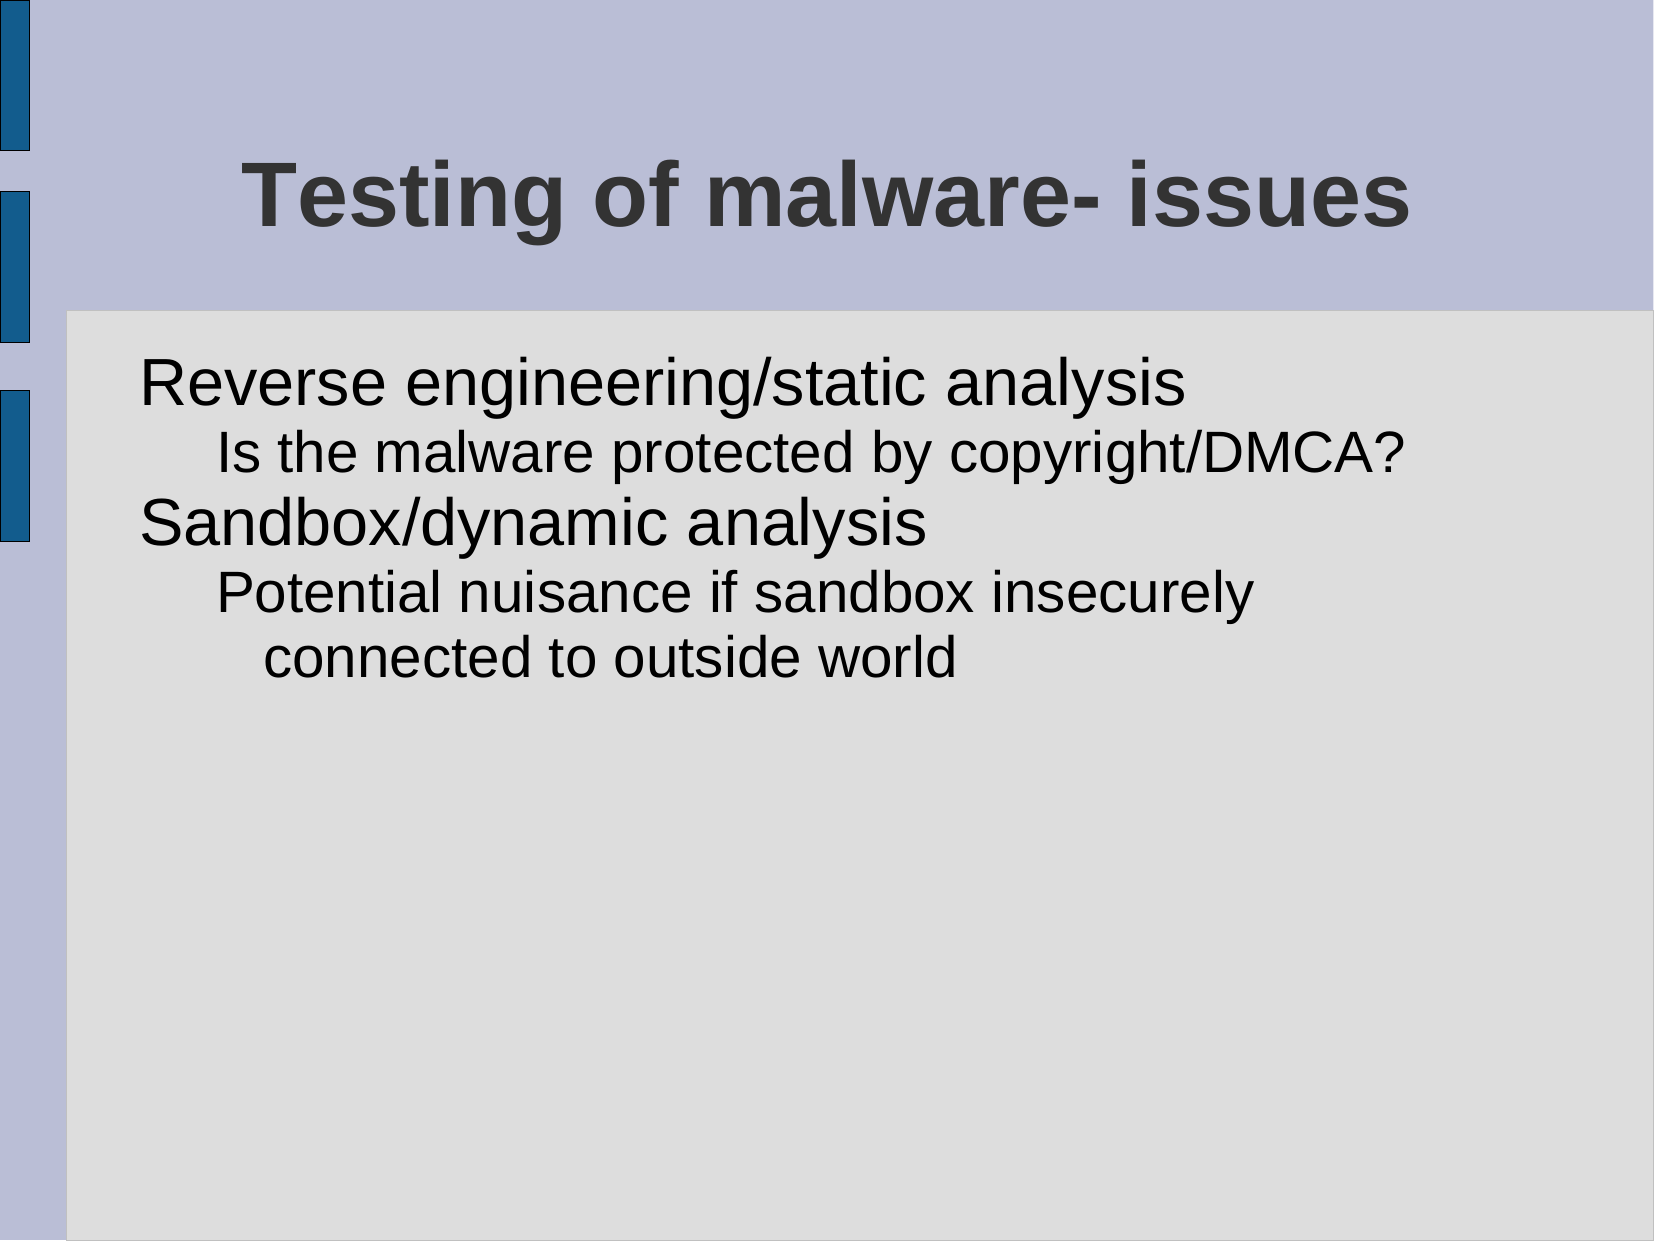

# Testing of malware- issues
Reverse engineering/static analysis
Is the malware protected by copyright/DMCA?
Sandbox/dynamic analysis
Potential nuisance if sandbox insecurely connected to outside world